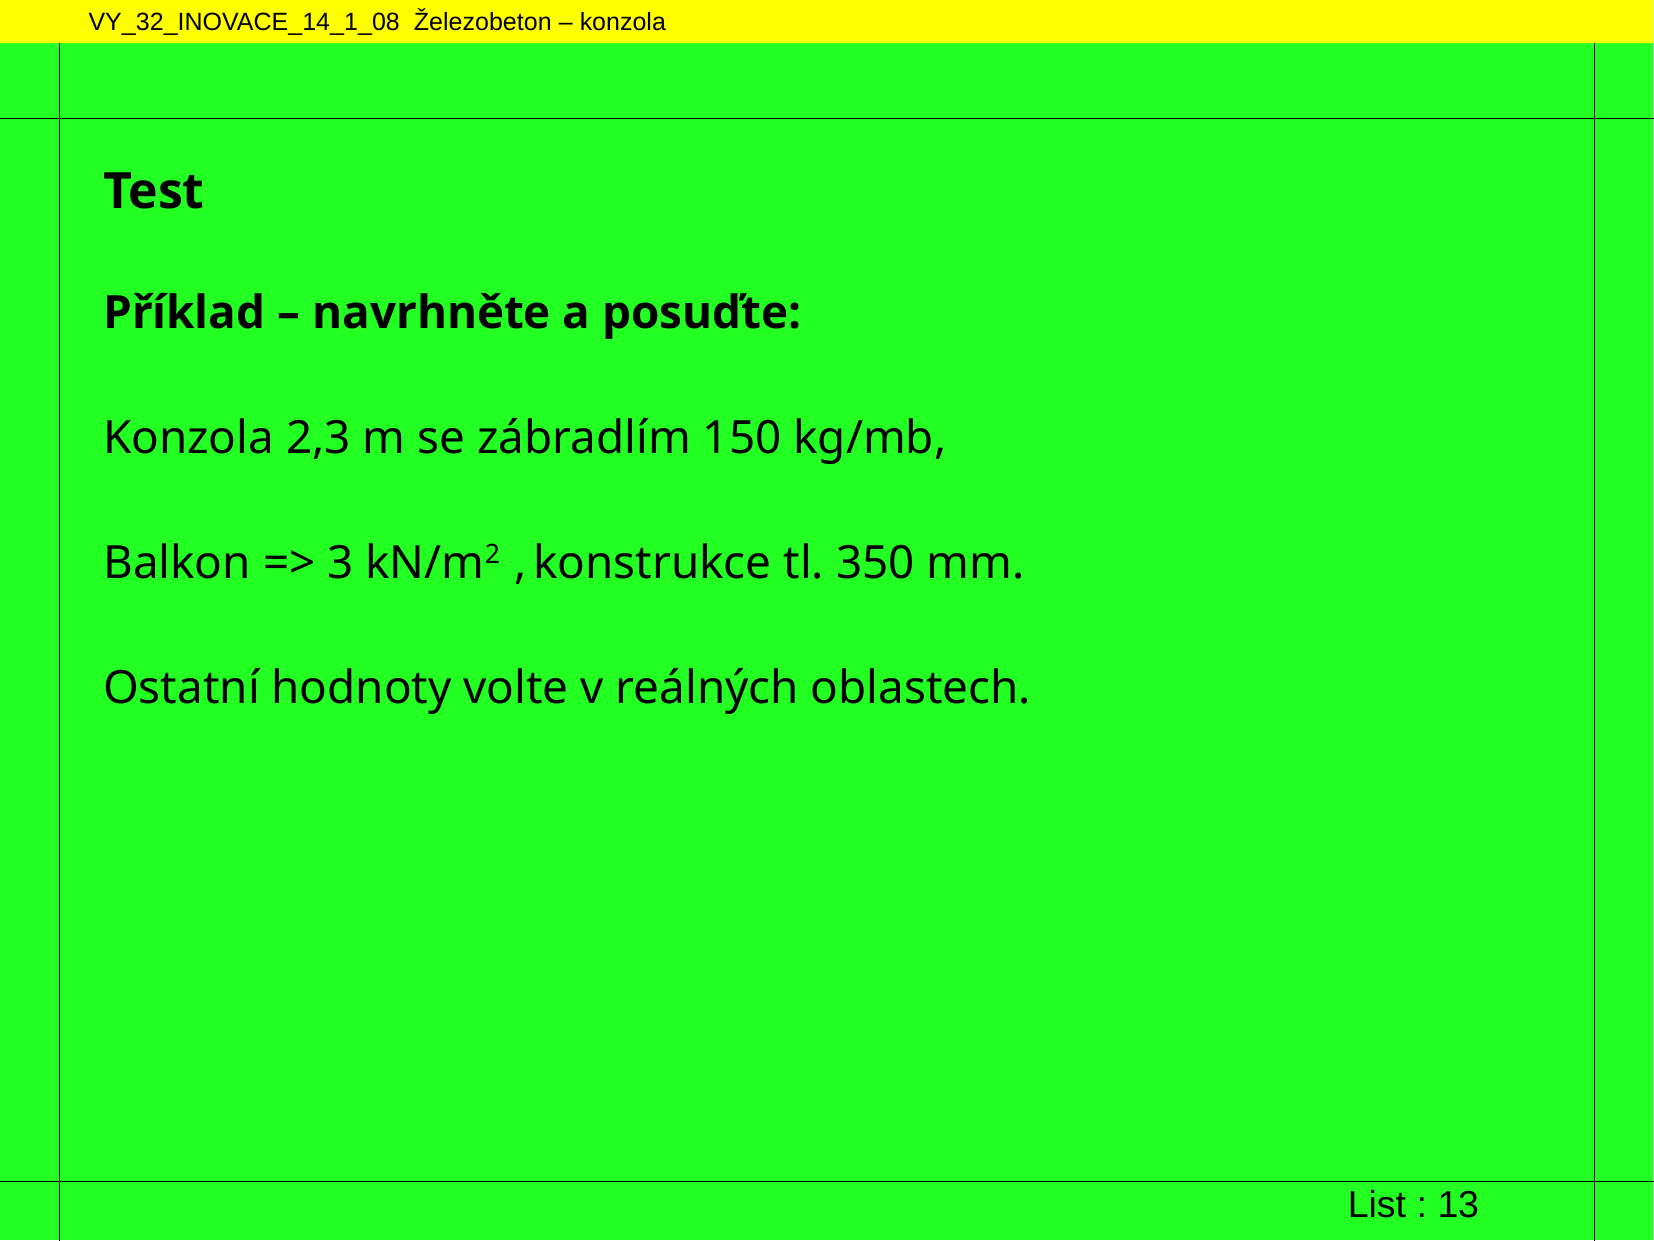

VY_32_INOVACE_14_1_08 Železobeton – konzola
Test
Příklad – navrhněte a posuďte:
Konzola 2,3 m se zábradlím 150 kg/mb,
Balkon => 3 kN/m2 , konstrukce tl. 350 mm.
Ostatní hodnoty volte v reálných oblastech.
List :